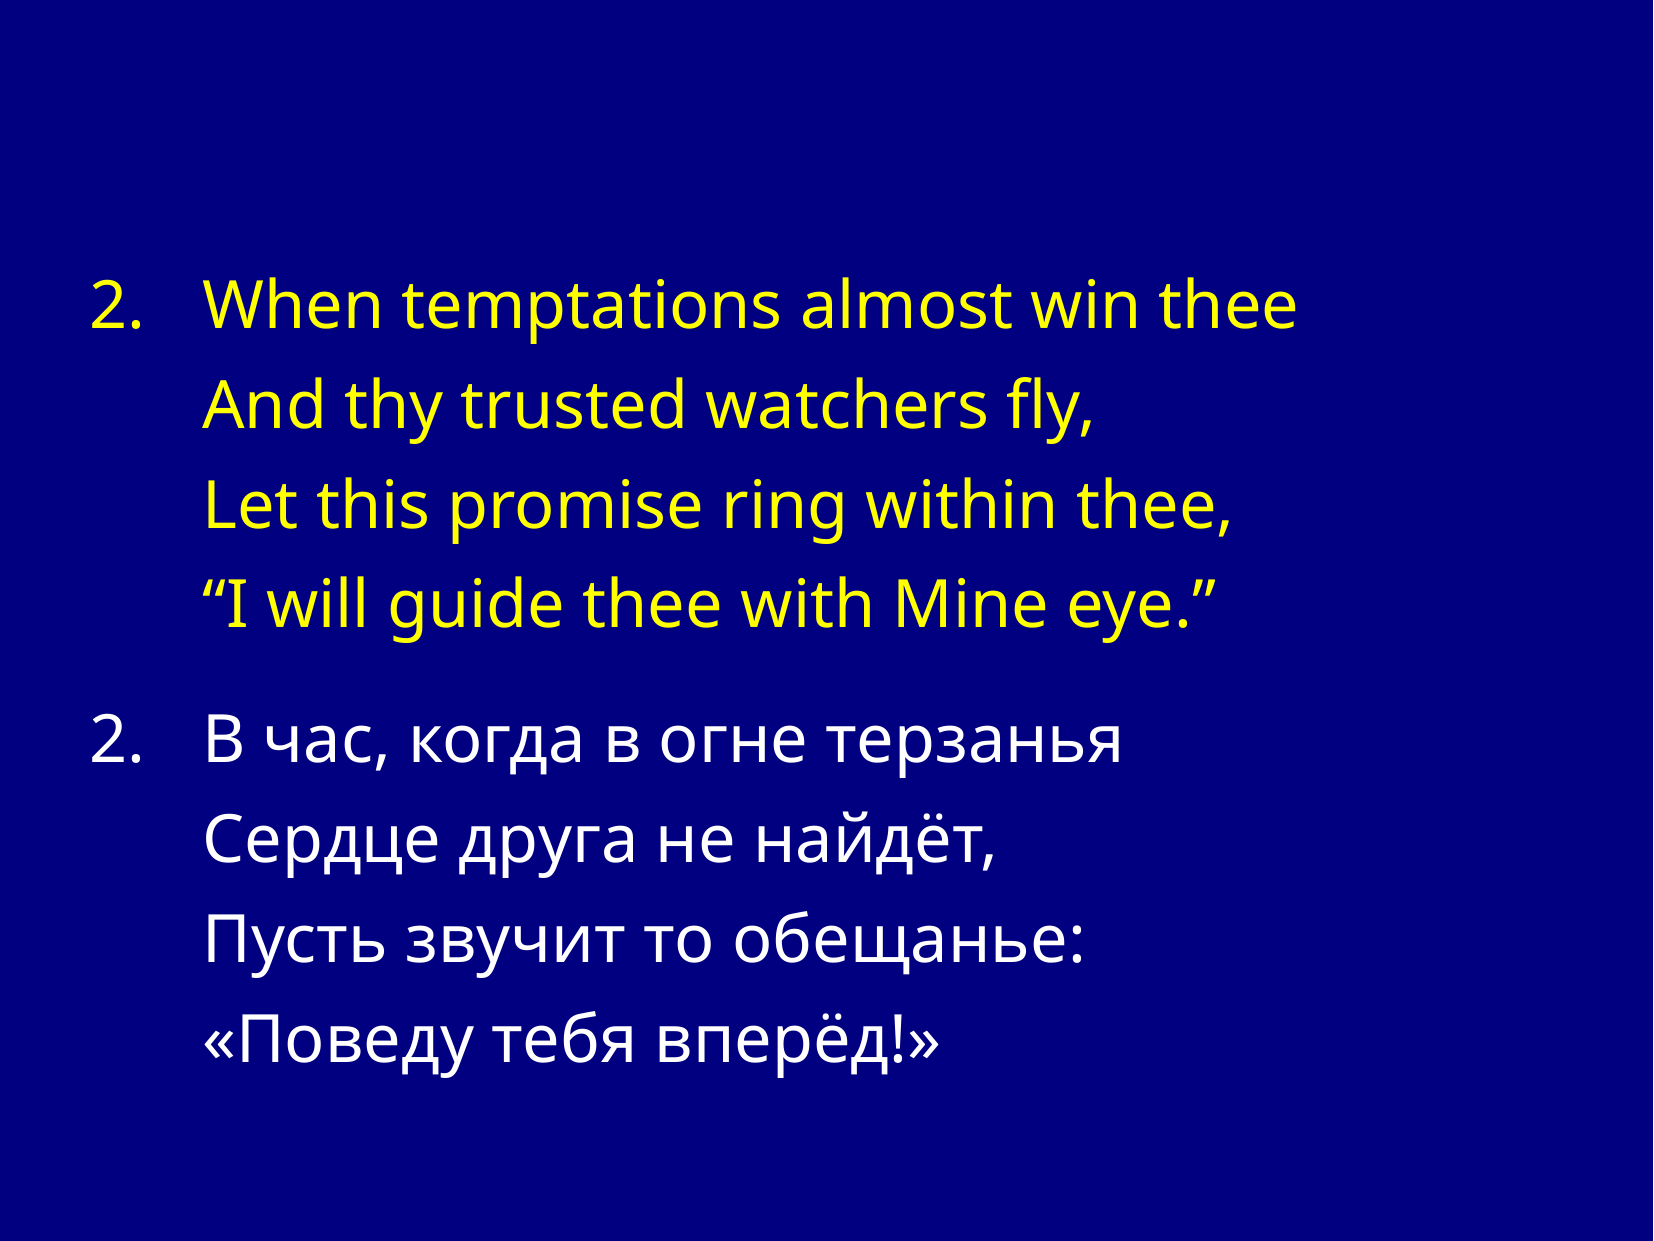

2.	When temptations almost win thee
	And thy trusted watchers fly,
	Let this promise ring within thee,
	“I will guide thee with Mine eye.”
2.	В час, когда в огне терзанья
	Сердце друга не найдёт,
	Пусть звучит то обещанье:
	«Поведу тебя вперёд!»